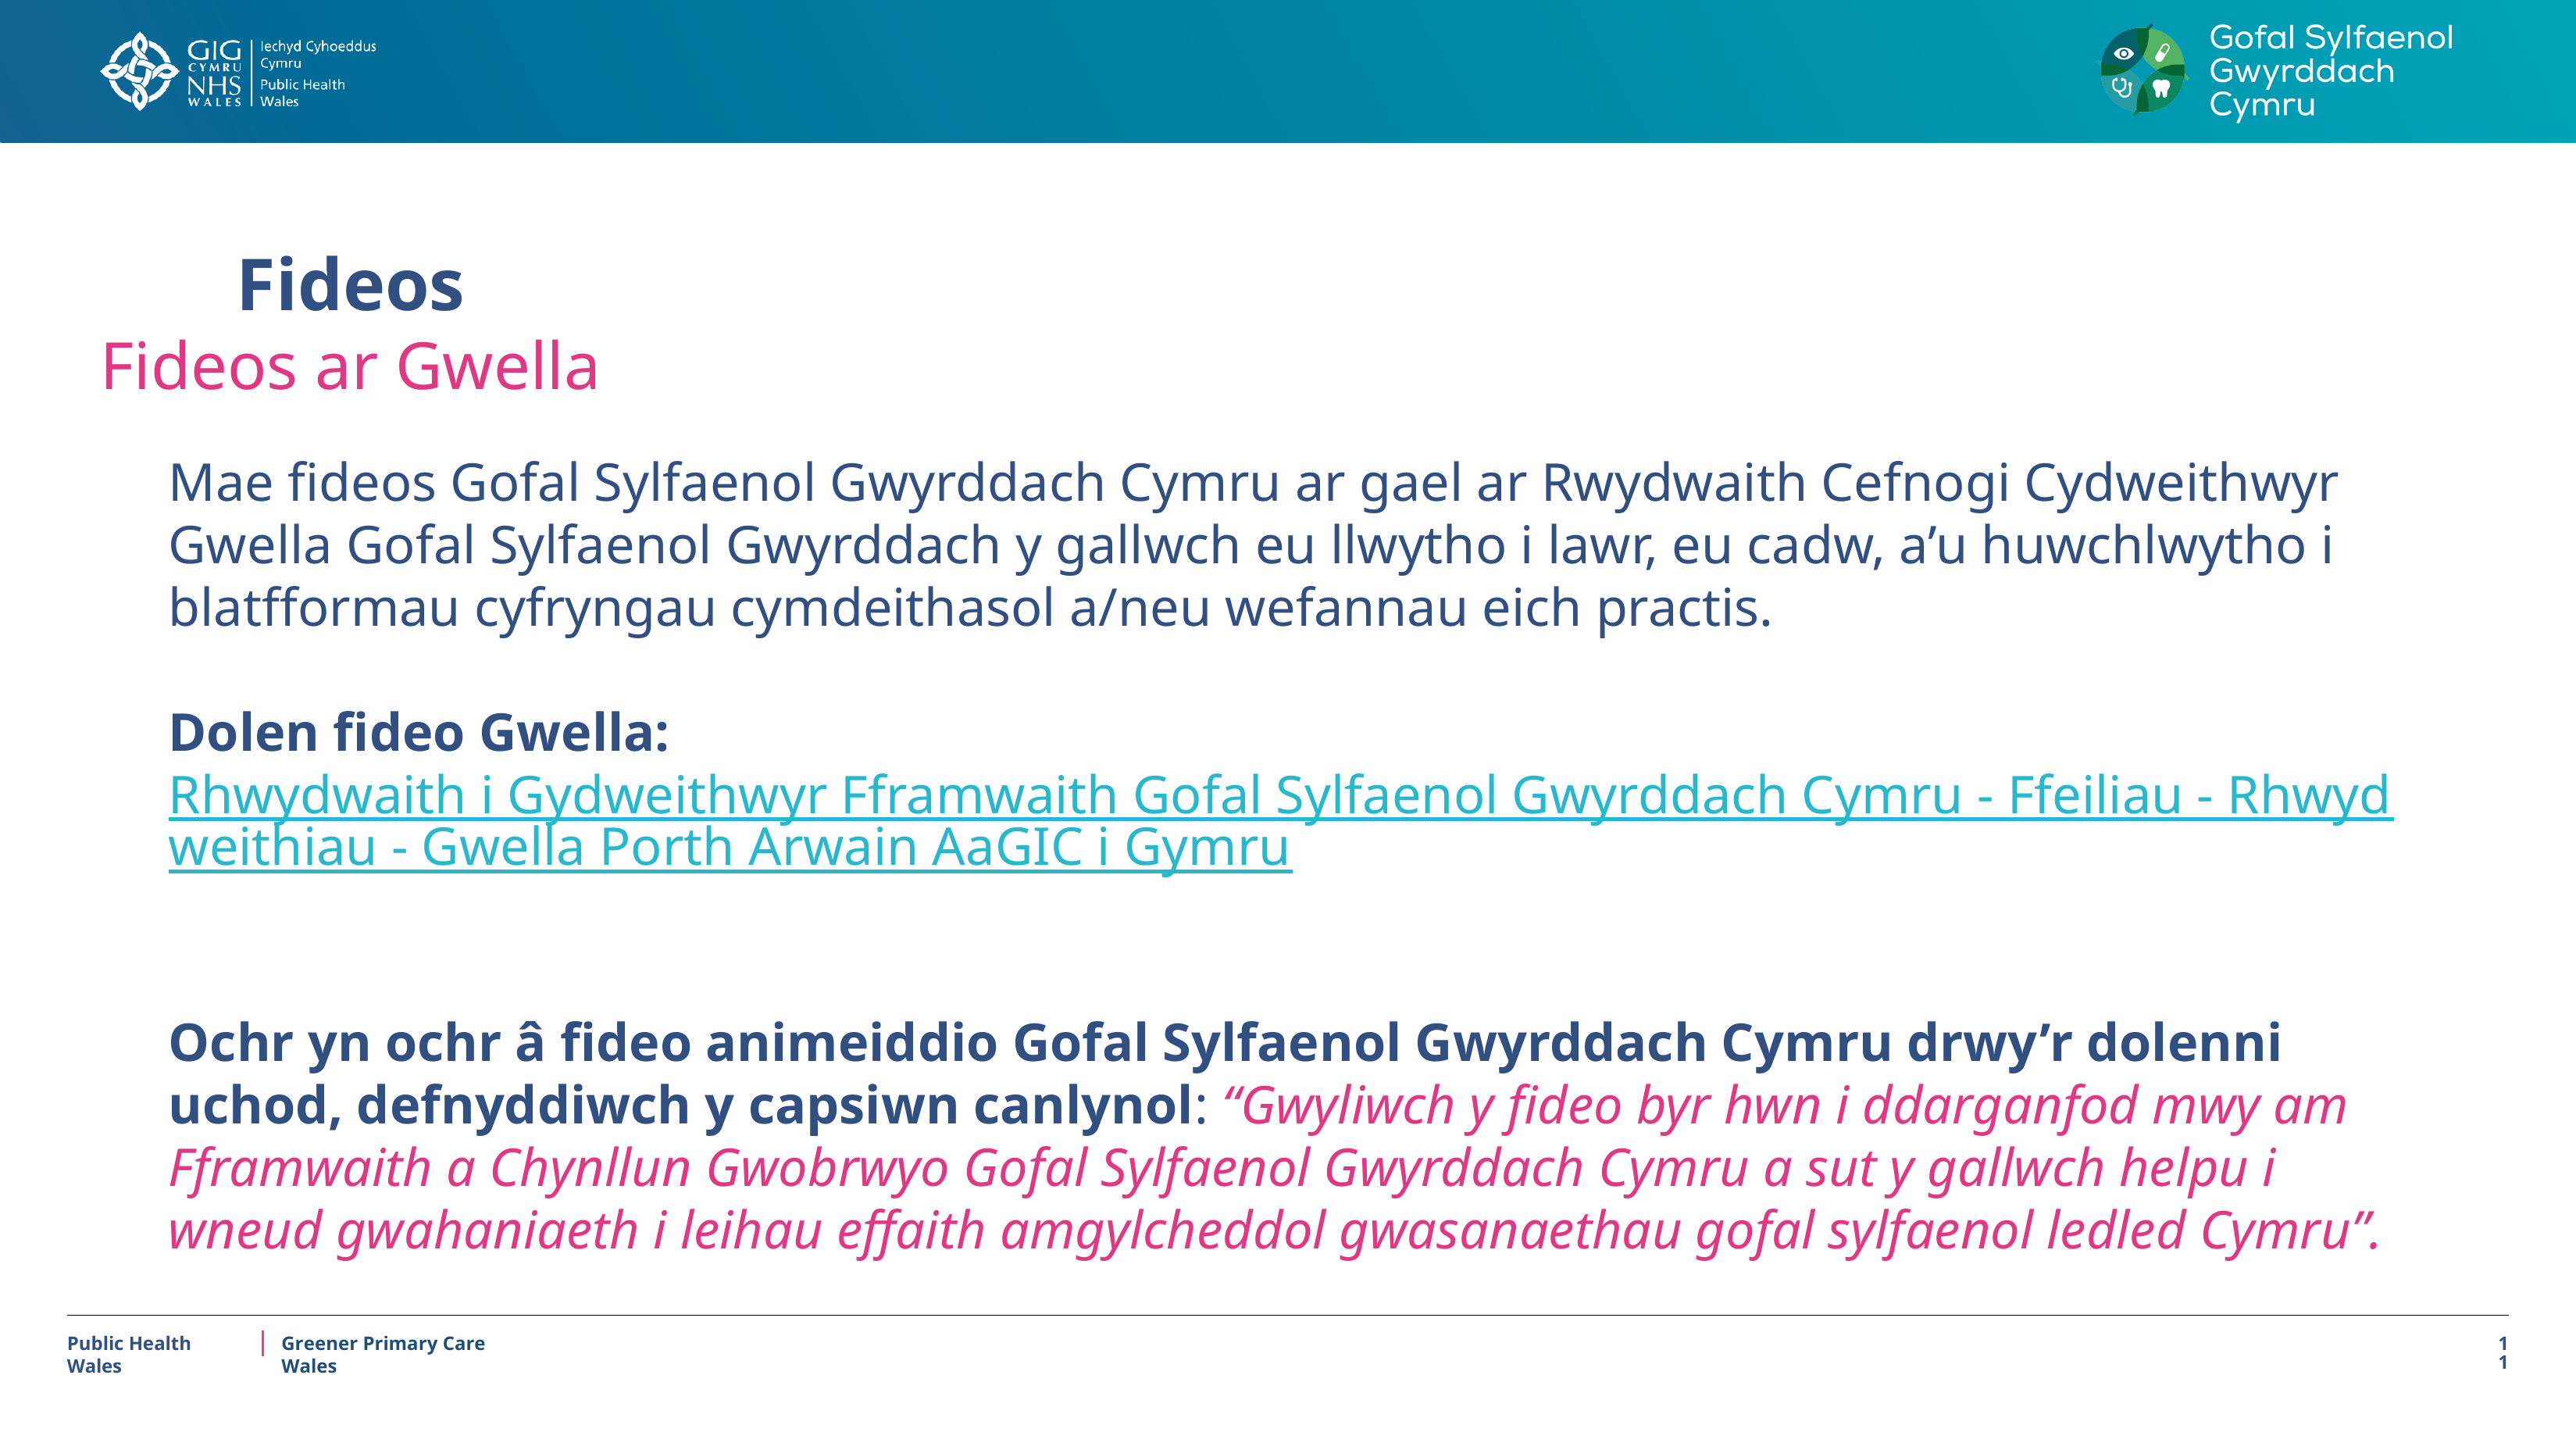

# Fideos Fideos ar Gwella
Mae fideos Gofal Sylfaenol Gwyrddach Cymru ar gael ar Rwydwaith Cefnogi Cydweithwyr Gwella Gofal Sylfaenol Gwyrddach y gallwch eu llwytho i lawr, eu cadw, a’u huwchlwytho i blatfformau cyfryngau cymdeithasol a/neu wefannau eich practis.
Dolen fideo Gwella: Rhwydwaith i Gydweithwyr Fframwaith Gofal Sylfaenol Gwyrddach Cymru - Ffeiliau - Rhwydweithiau - Gwella Porth Arwain AaGIC i Gymru
Ochr yn ochr â fideo animeiddio Gofal Sylfaenol Gwyrddach Cymru drwy’r dolenni uchod, defnyddiwch y capsiwn canlynol: “Gwyliwch y fideo byr hwn i ddarganfod mwy am Fframwaith a Chynllun Gwobrwyo Gofal Sylfaenol Gwyrddach Cymru a sut y gallwch helpu i wneud gwahaniaeth i leihau effaith amgylcheddol gwasanaethau gofal sylfaenol ledled Cymru”.
Public Health Wales
Greener Primary Care Wales